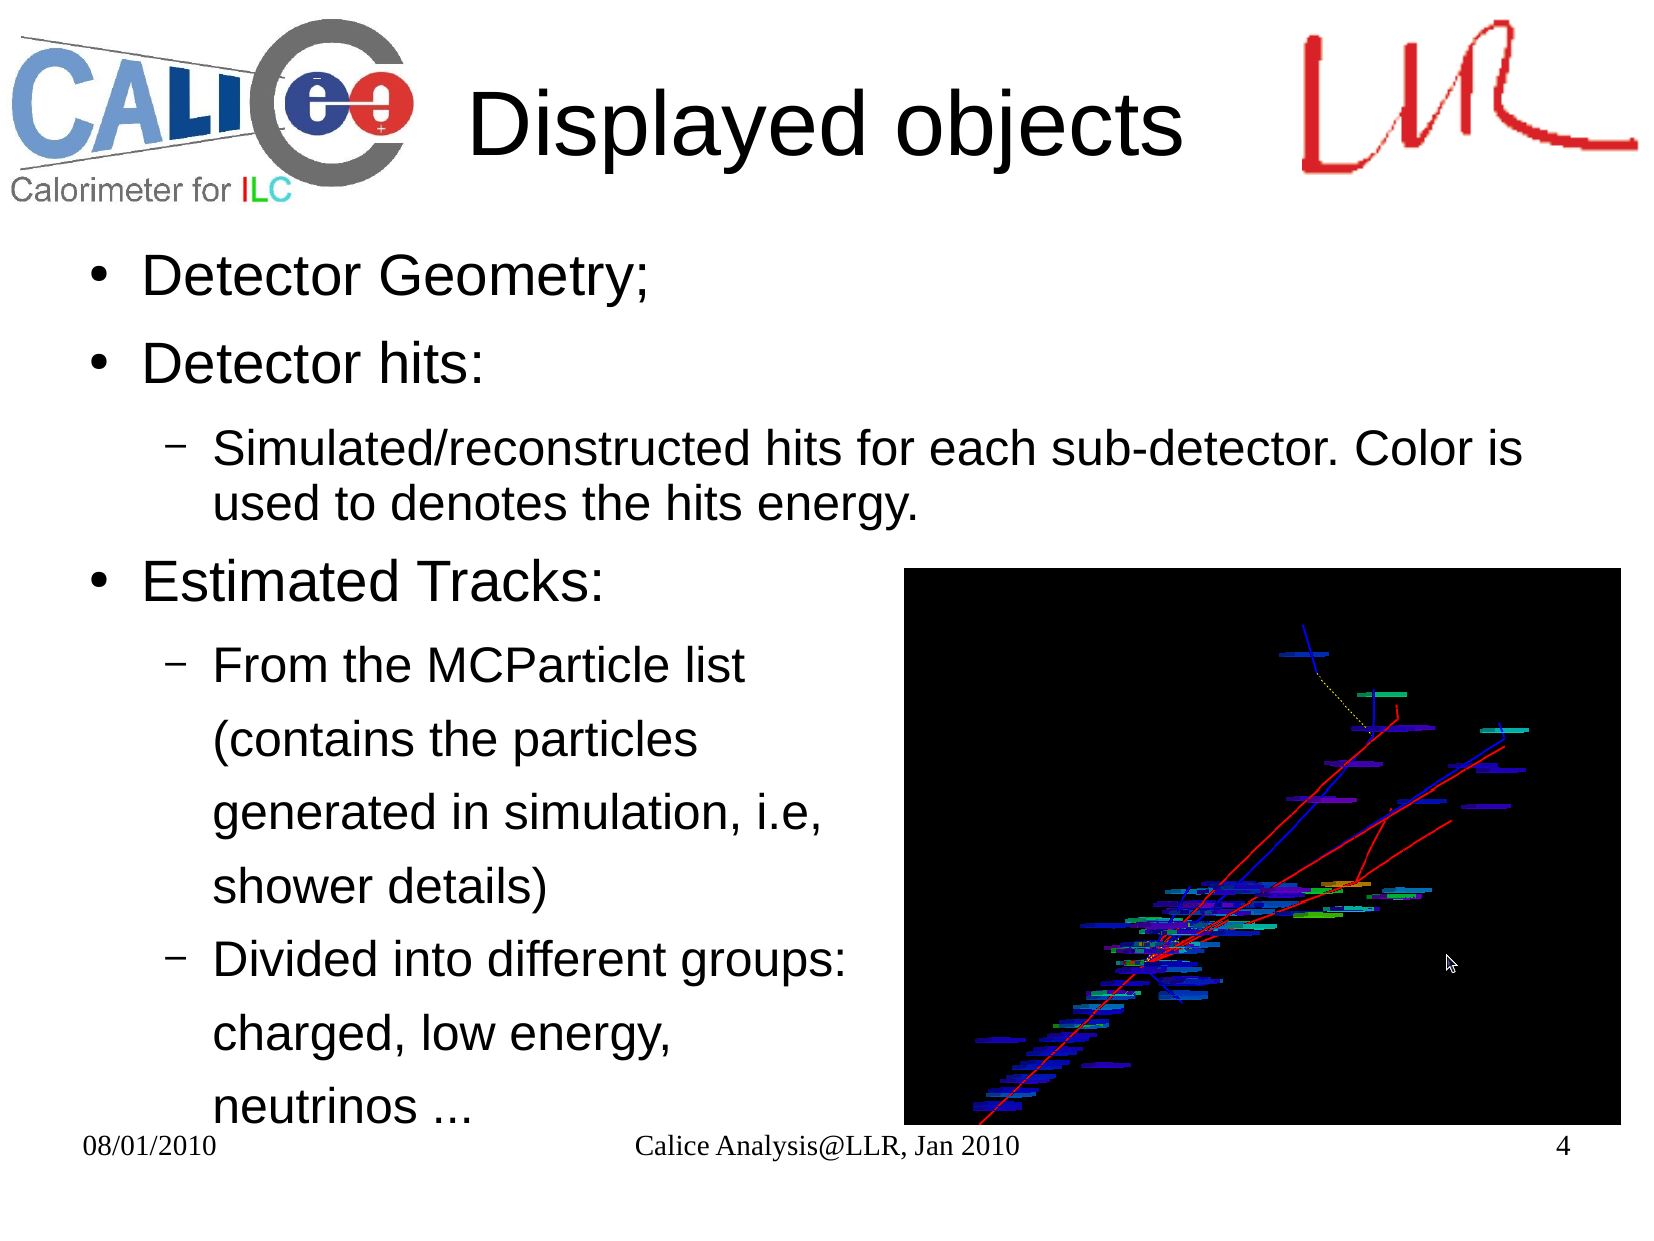

Displayed objects
# Detector Geometry;
Detector hits:
Simulated/reconstructed hits for each sub-detector. Color is used to denotes the hits energy.
Estimated Tracks:
From the MCParticle list
(contains the particles
generated in simulation, i.e,
shower details)
Divided into different groups:
charged, low energy,
neutrinos ...
08/01/2010
Calice Analysis@LLR, Jan 2010
4